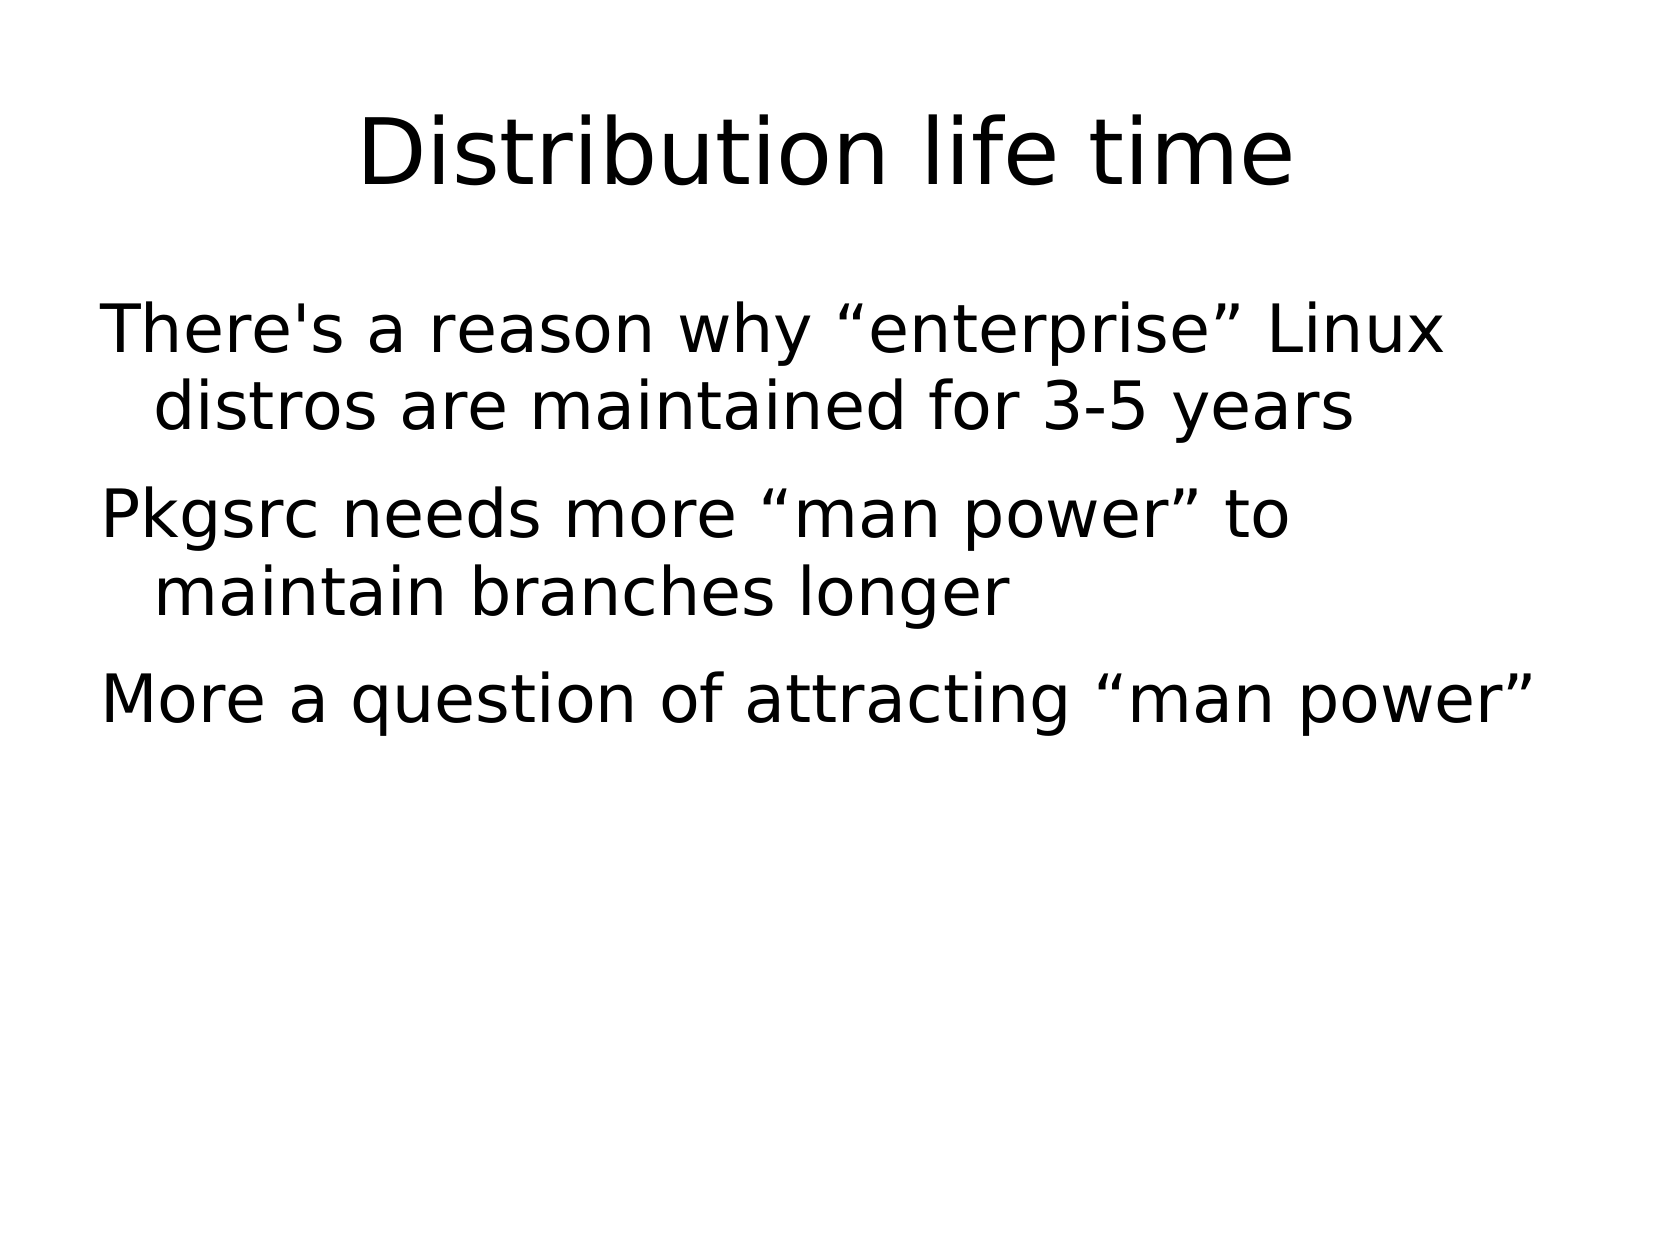

# Distribution life time
There's a reason why “enterprise” Linux distros are maintained for 3-5 years
Pkgsrc needs more “man power” to maintain branches longer
More a question of attracting “man power”